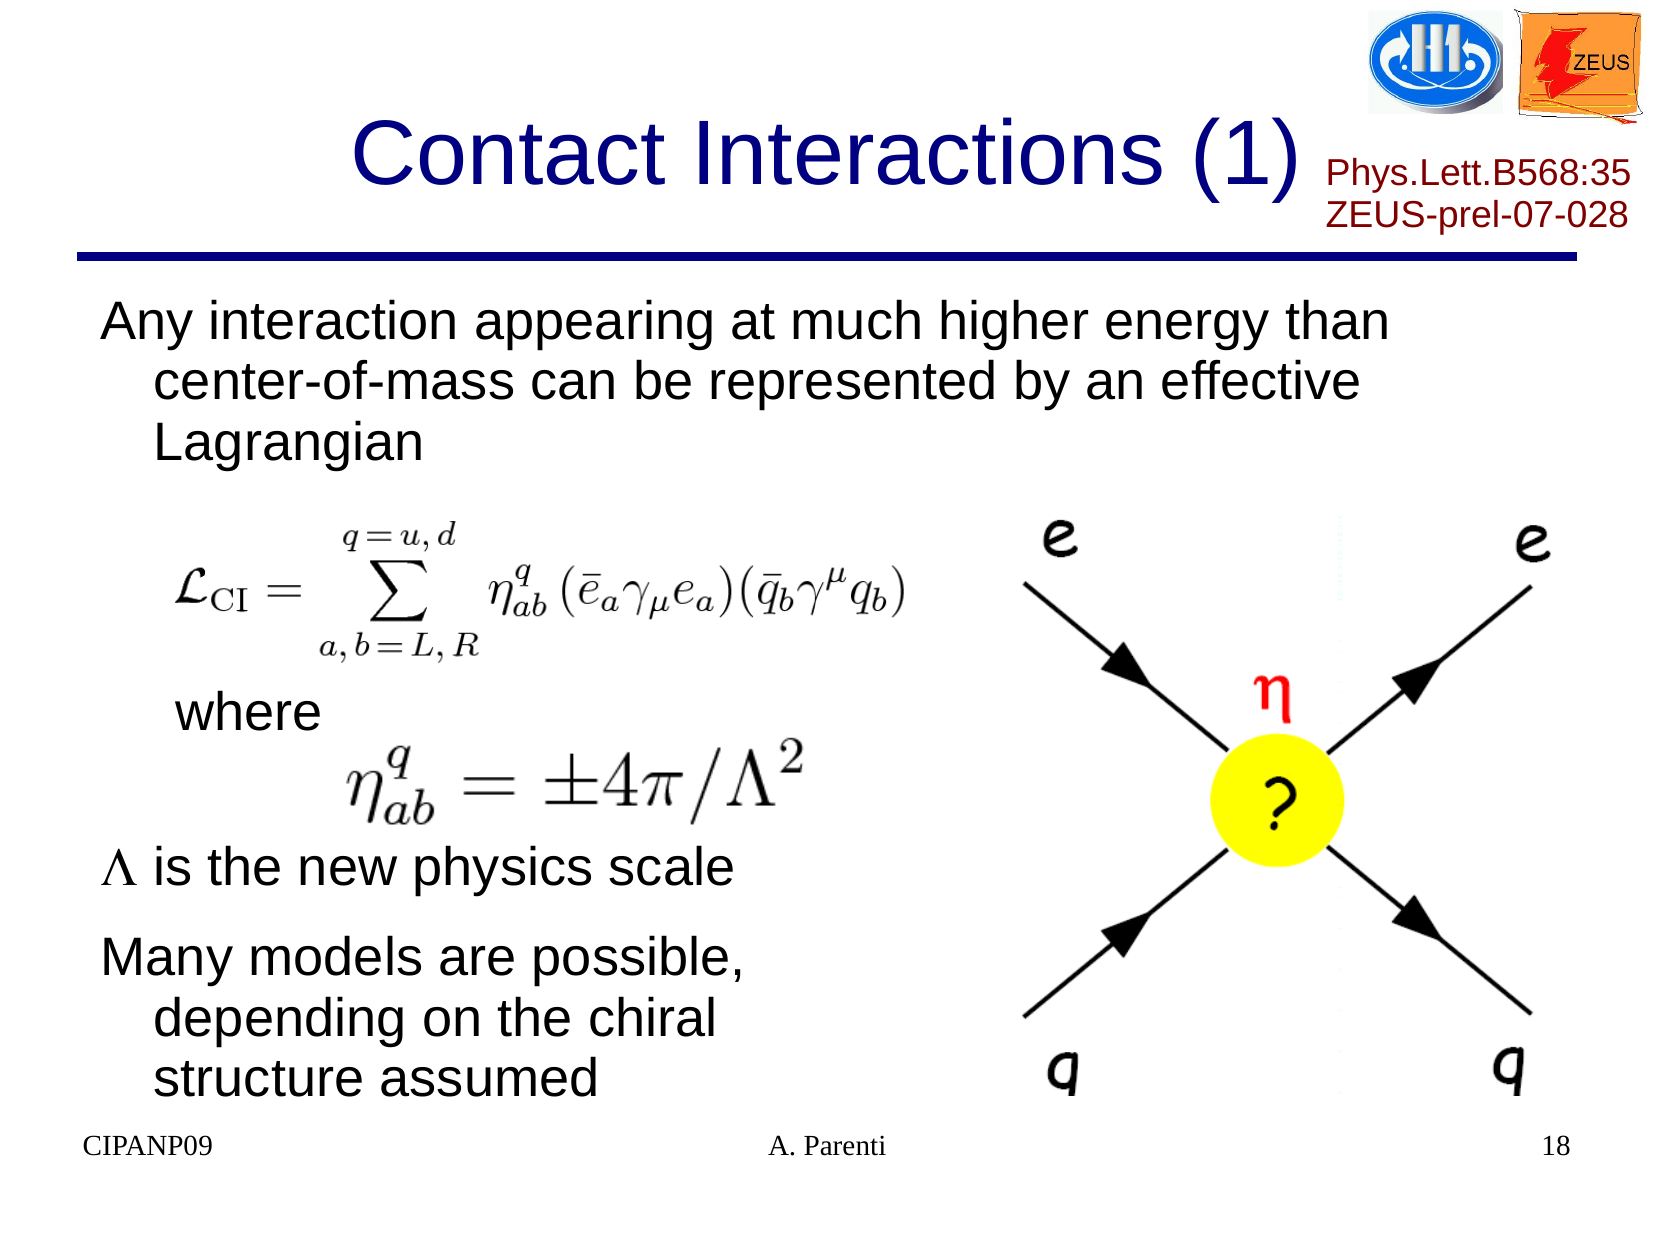

# Contact Interactions (1)
Phys.Lett.B568:35
ZEUS-prel-07-028
Any interaction appearing at much higher energy than center-of-mass can be represented by an effective Lagrangian
 where
L is the new physics scale
Many models are possible, depending on the chiral structure assumed
18